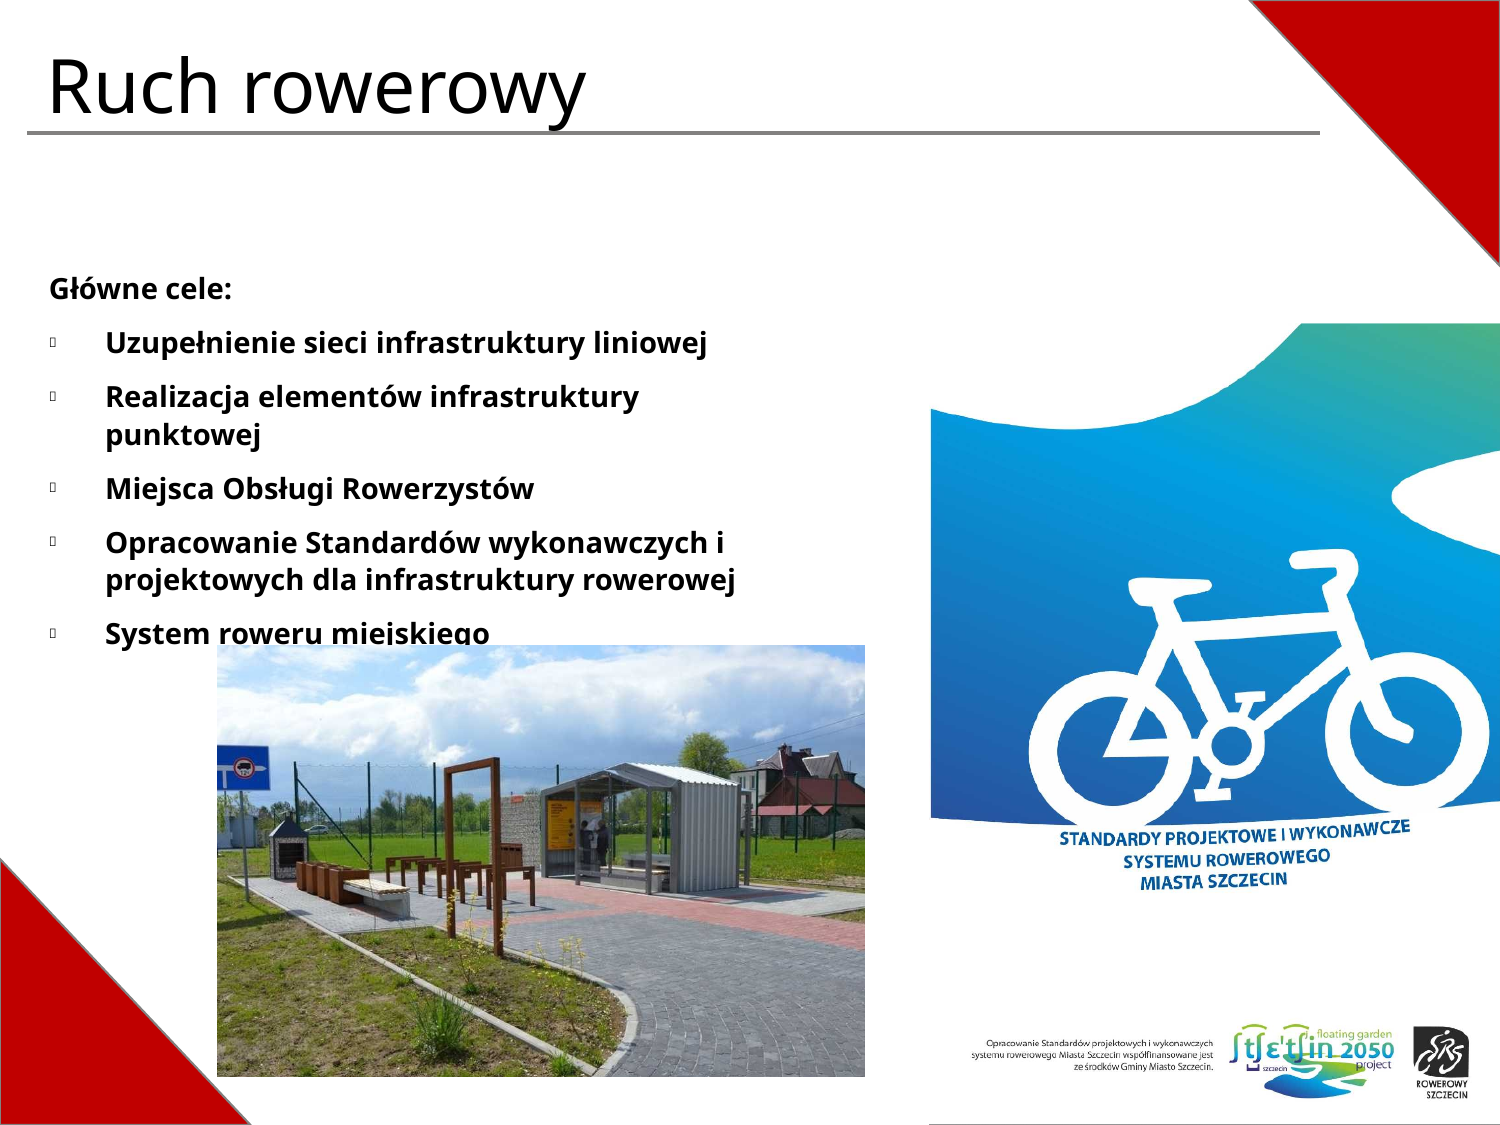

Ruch rowerowy
Główne cele:
Uzupełnienie sieci infrastruktury liniowej
Realizacja elementów infrastruktury punktowej
Miejsca Obsługi Rowerzystów
Opracowanie Standardów wykonawczych i projektowych dla infrastruktury rowerowej
System roweru miejskiego